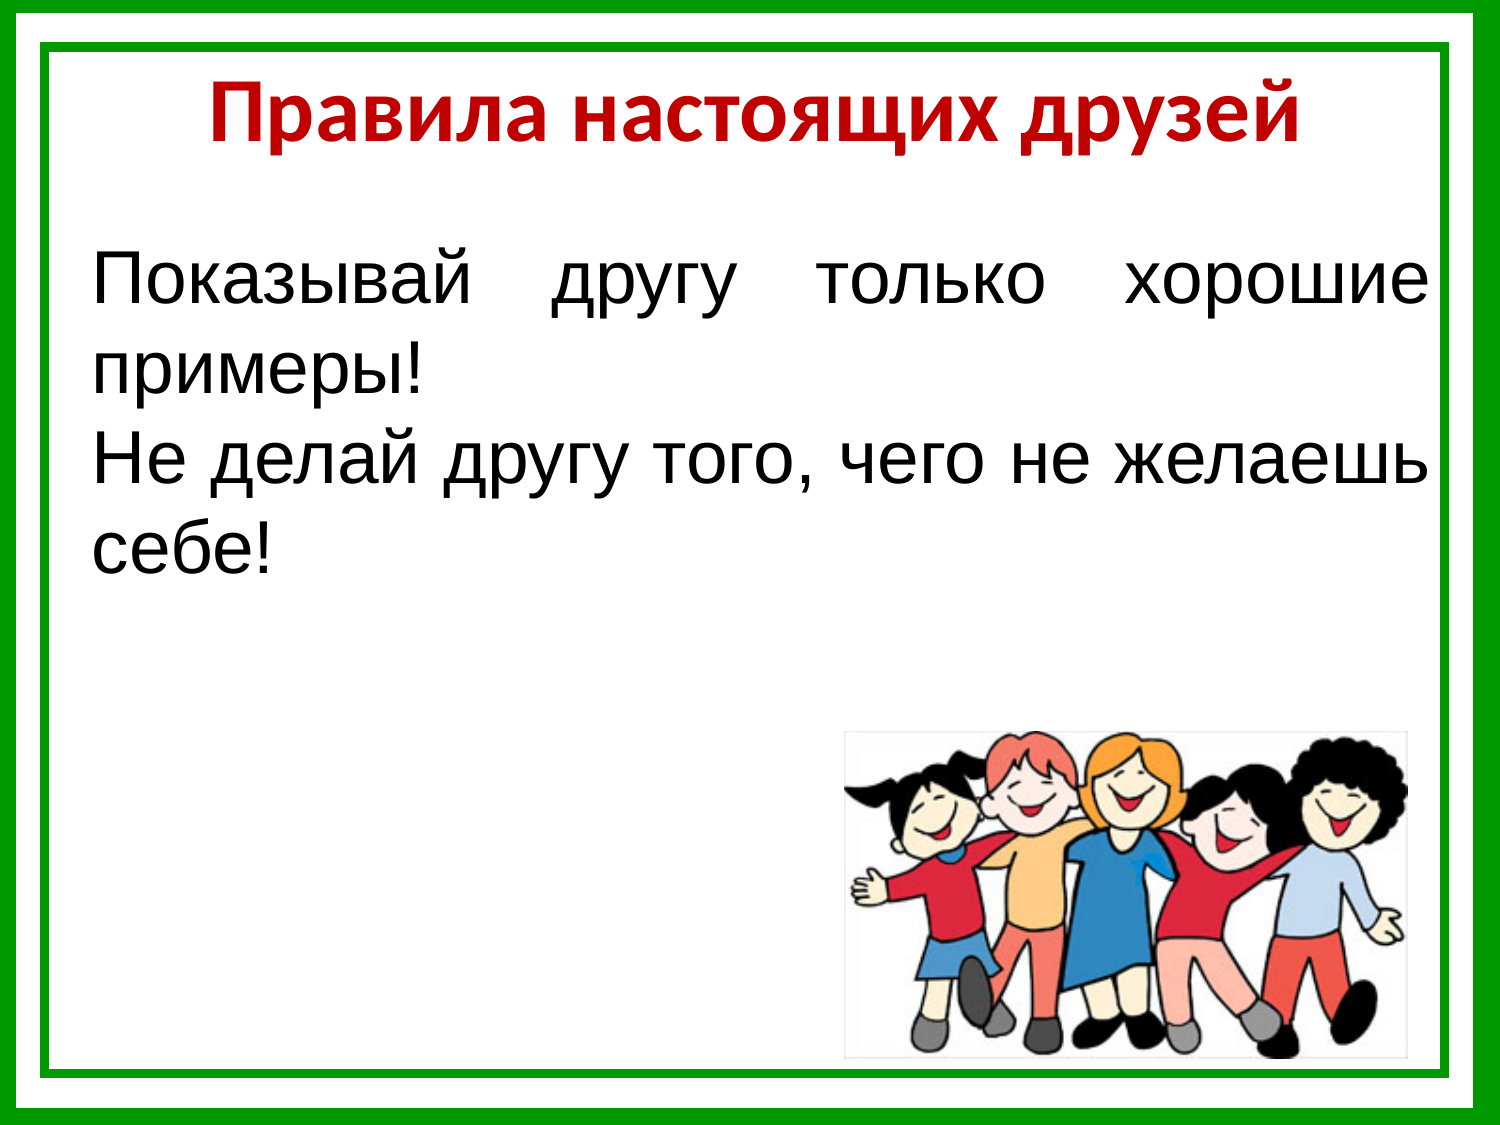

Правила настоящих друзей
Показывай другу только хорошие примеры!
Не делай другу того, чего не желаешь себе!